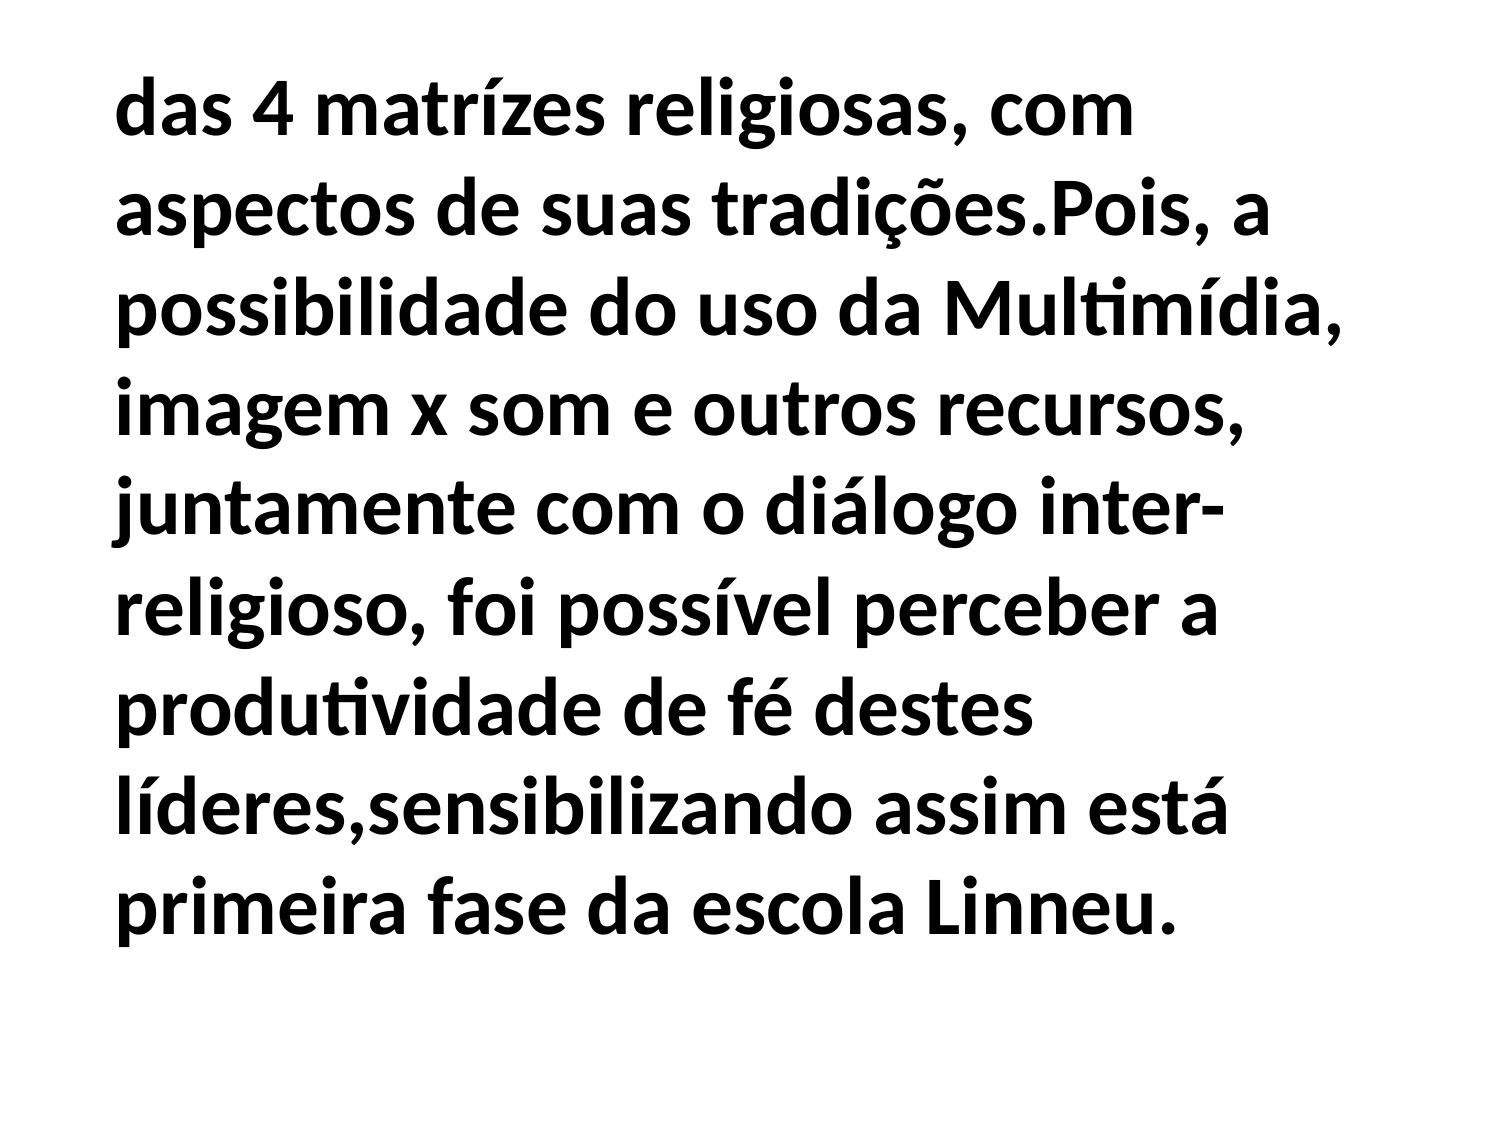

# das 4 matrízes religiosas, com aspectos de suas tradições.Pois, a possibilidade do uso da Multimídia, imagem x som e outros recursos, juntamente com o diálogo inter-religioso, foi possível perceber a produtividade de fé destes líderes,sensibilizando assim está primeira fase da escola Linneu.